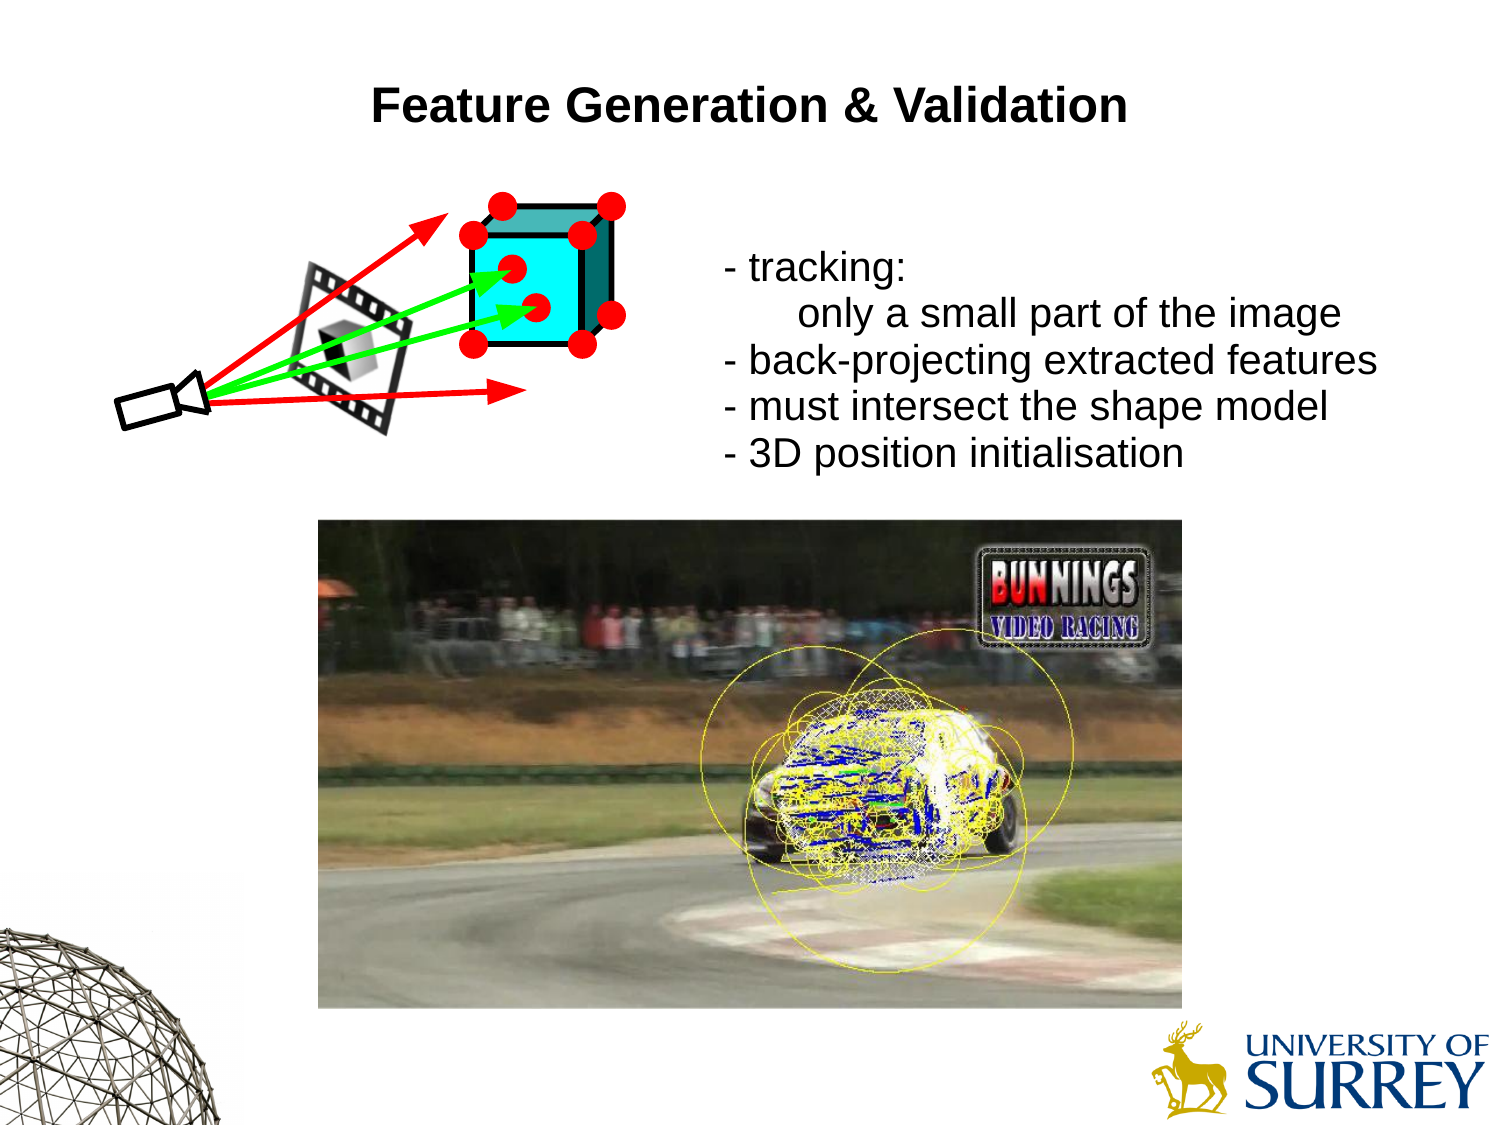

# Feature Generation & Validation
- tracking:
	only a small part of the image
- back-projecting extracted features
- must intersect the shape model
- 3D position initialisation